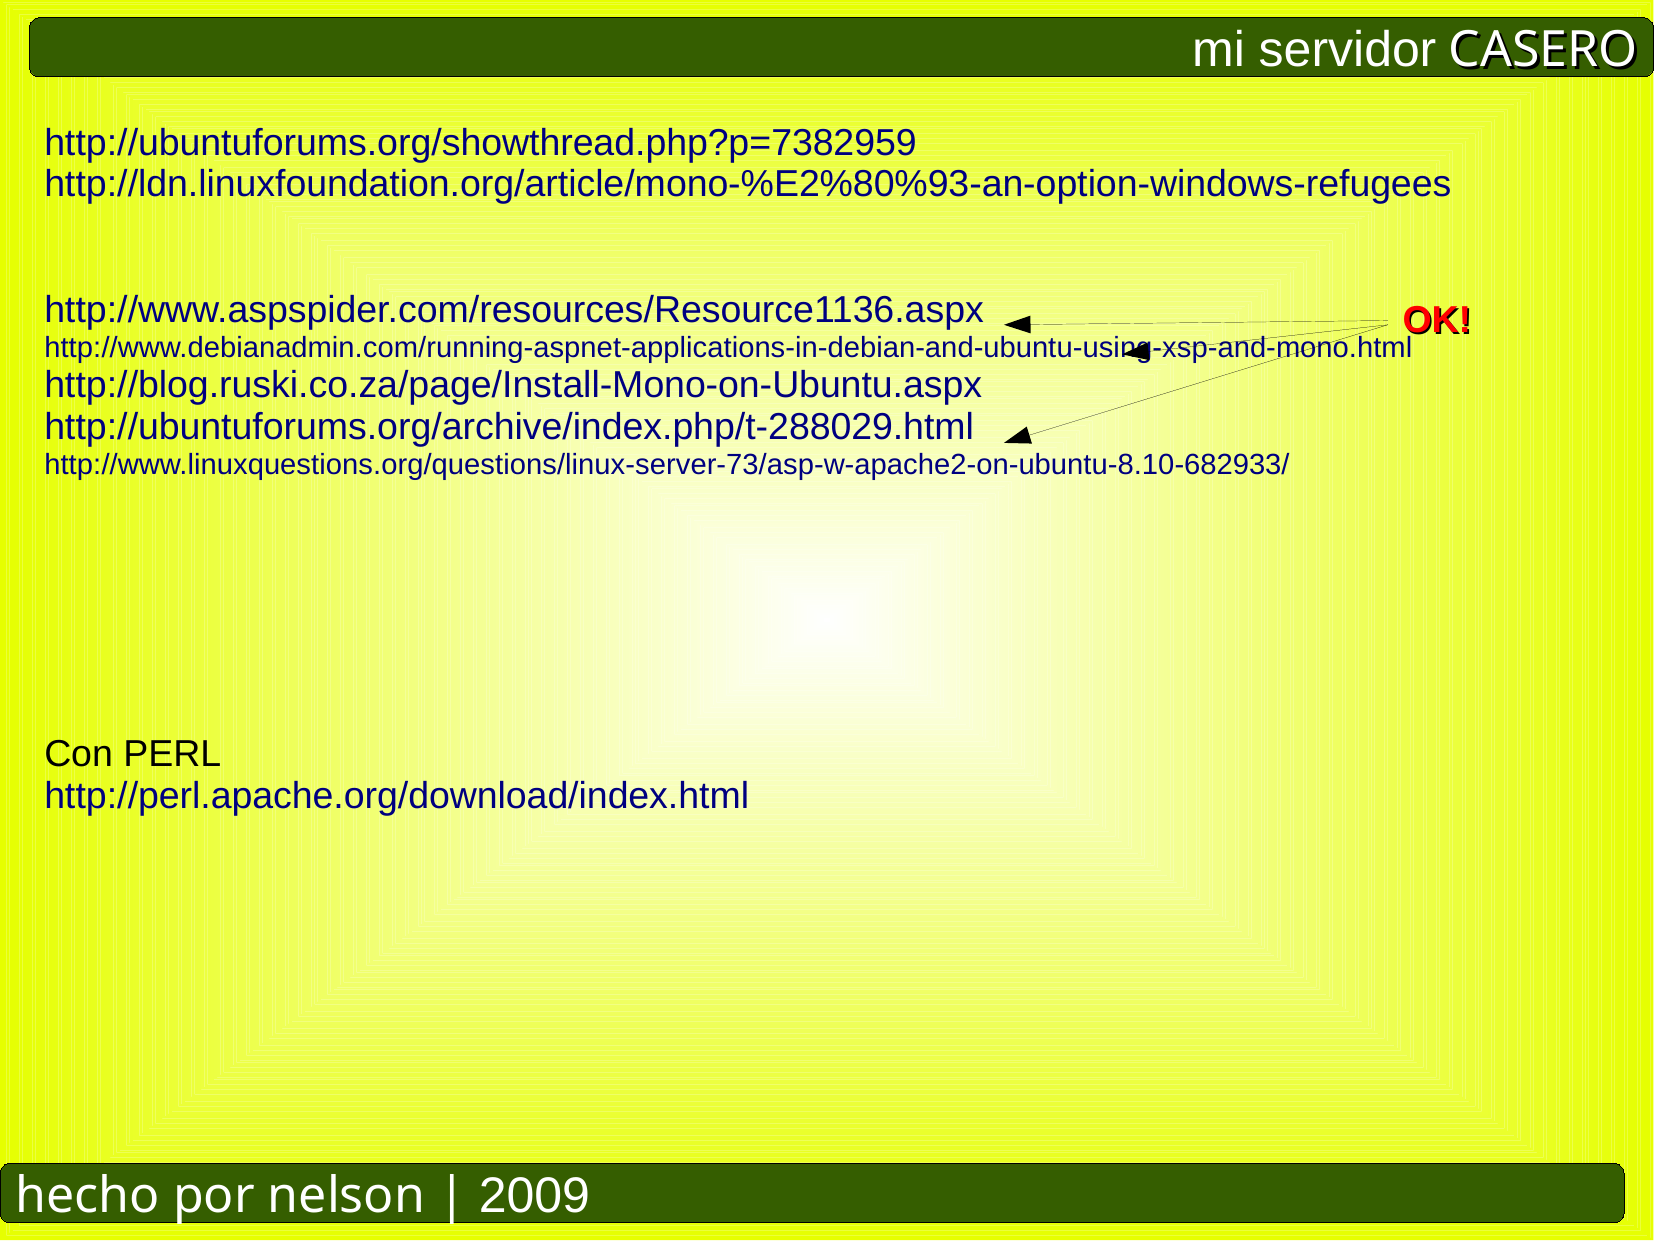

http://ubuntuforums.org/showthread.php?p=7382959
http://ldn.linuxfoundation.org/article/mono-%E2%80%93-an-option-windows-refugees
http://www.aspspider.com/resources/Resource1136.aspx
http://www.debianadmin.com/running-aspnet-applications-in-debian-and-ubuntu-using-xsp-and-mono.html
http://blog.ruski.co.za/page/Install-Mono-on-Ubuntu.aspx
http://ubuntuforums.org/archive/index.php/t-288029.html
http://www.linuxquestions.org/questions/linux-server-73/asp-w-apache2-on-ubuntu-8.10-682933/
Con PERL
http://perl.apache.org/download/index.html
OK!